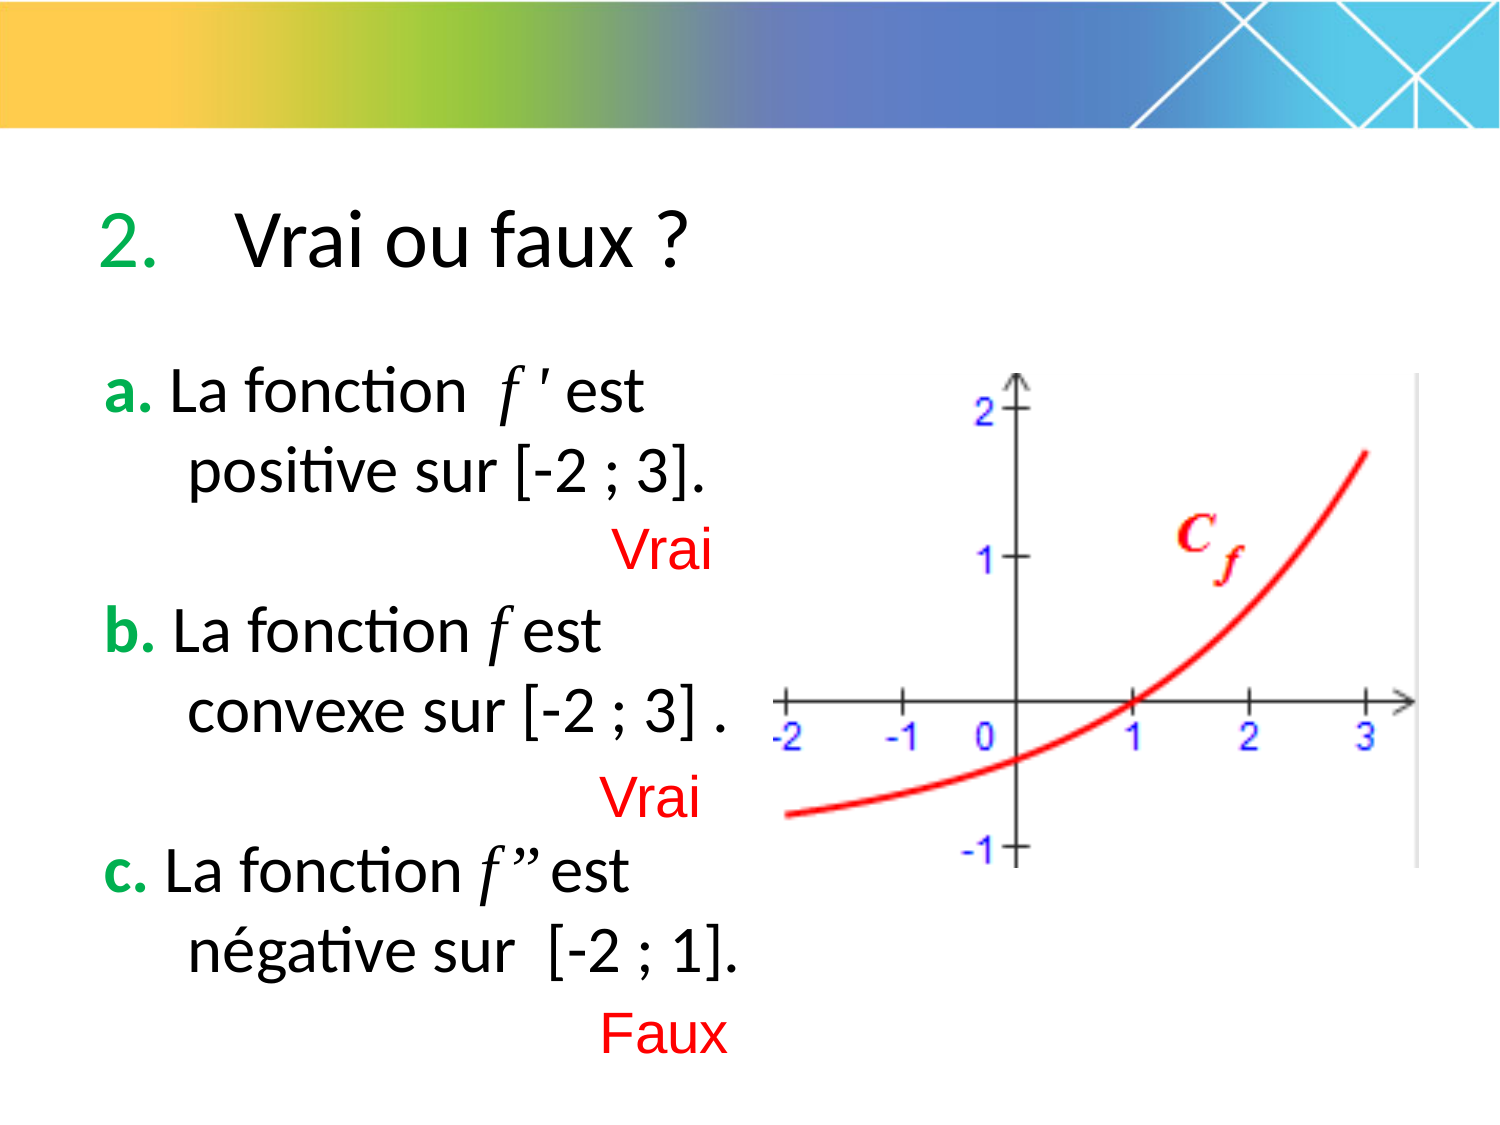

# Vrai ou faux ?
a. La fonction f ' est positive sur [-2 ; 3].
b. La fonction f est convexe sur [-2 ; 3]	.
c. La fonction f’’ est négative sur [-2 ; 1].
Vrai
Vrai
Faux